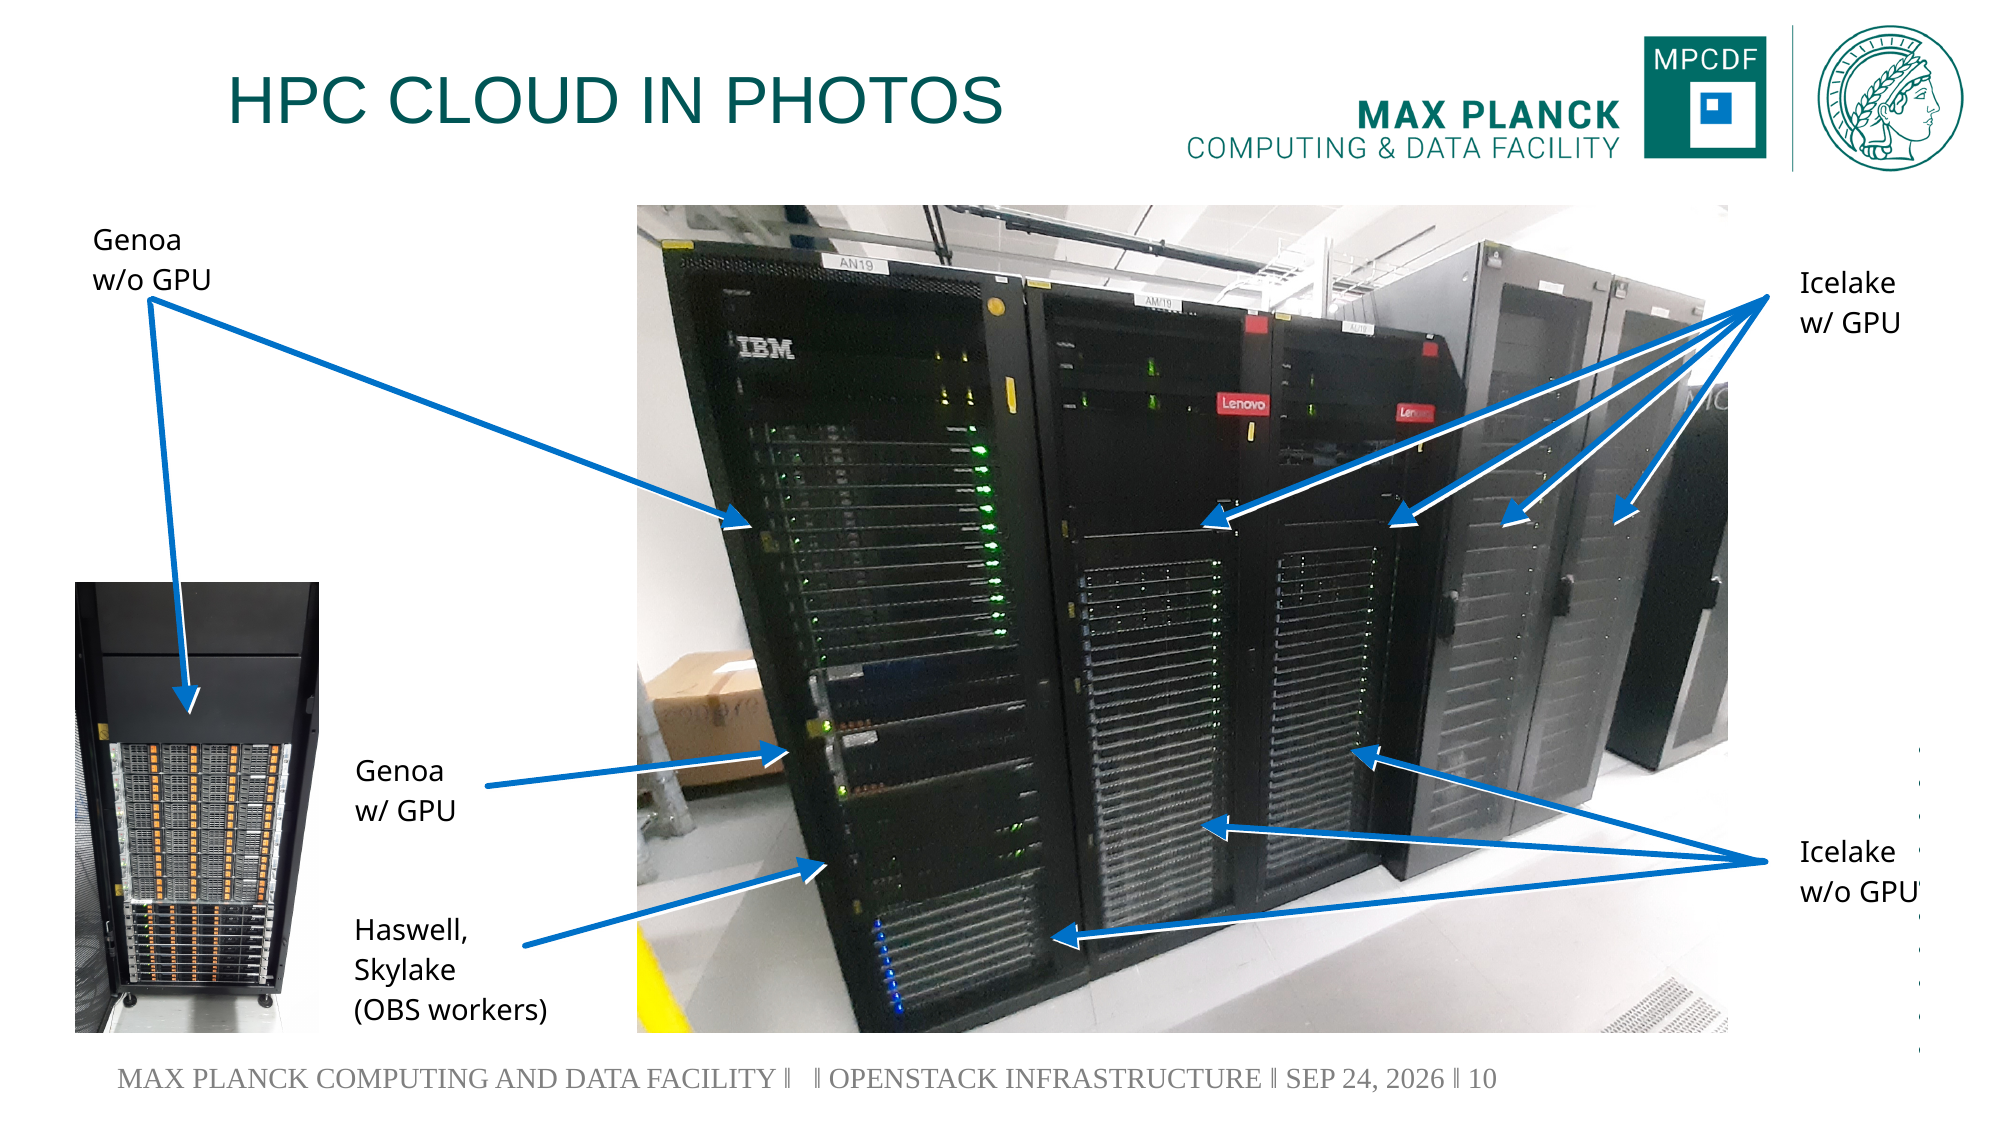

# HPC Cloud in PHOTOs
Genoa
w/o GPU
Icelake
w/ GPU
Genoa
w/ GPU
Icelake
w/o GPU
Haswell,
Skylake
(OBS workers)
OpenStack Infrastructure